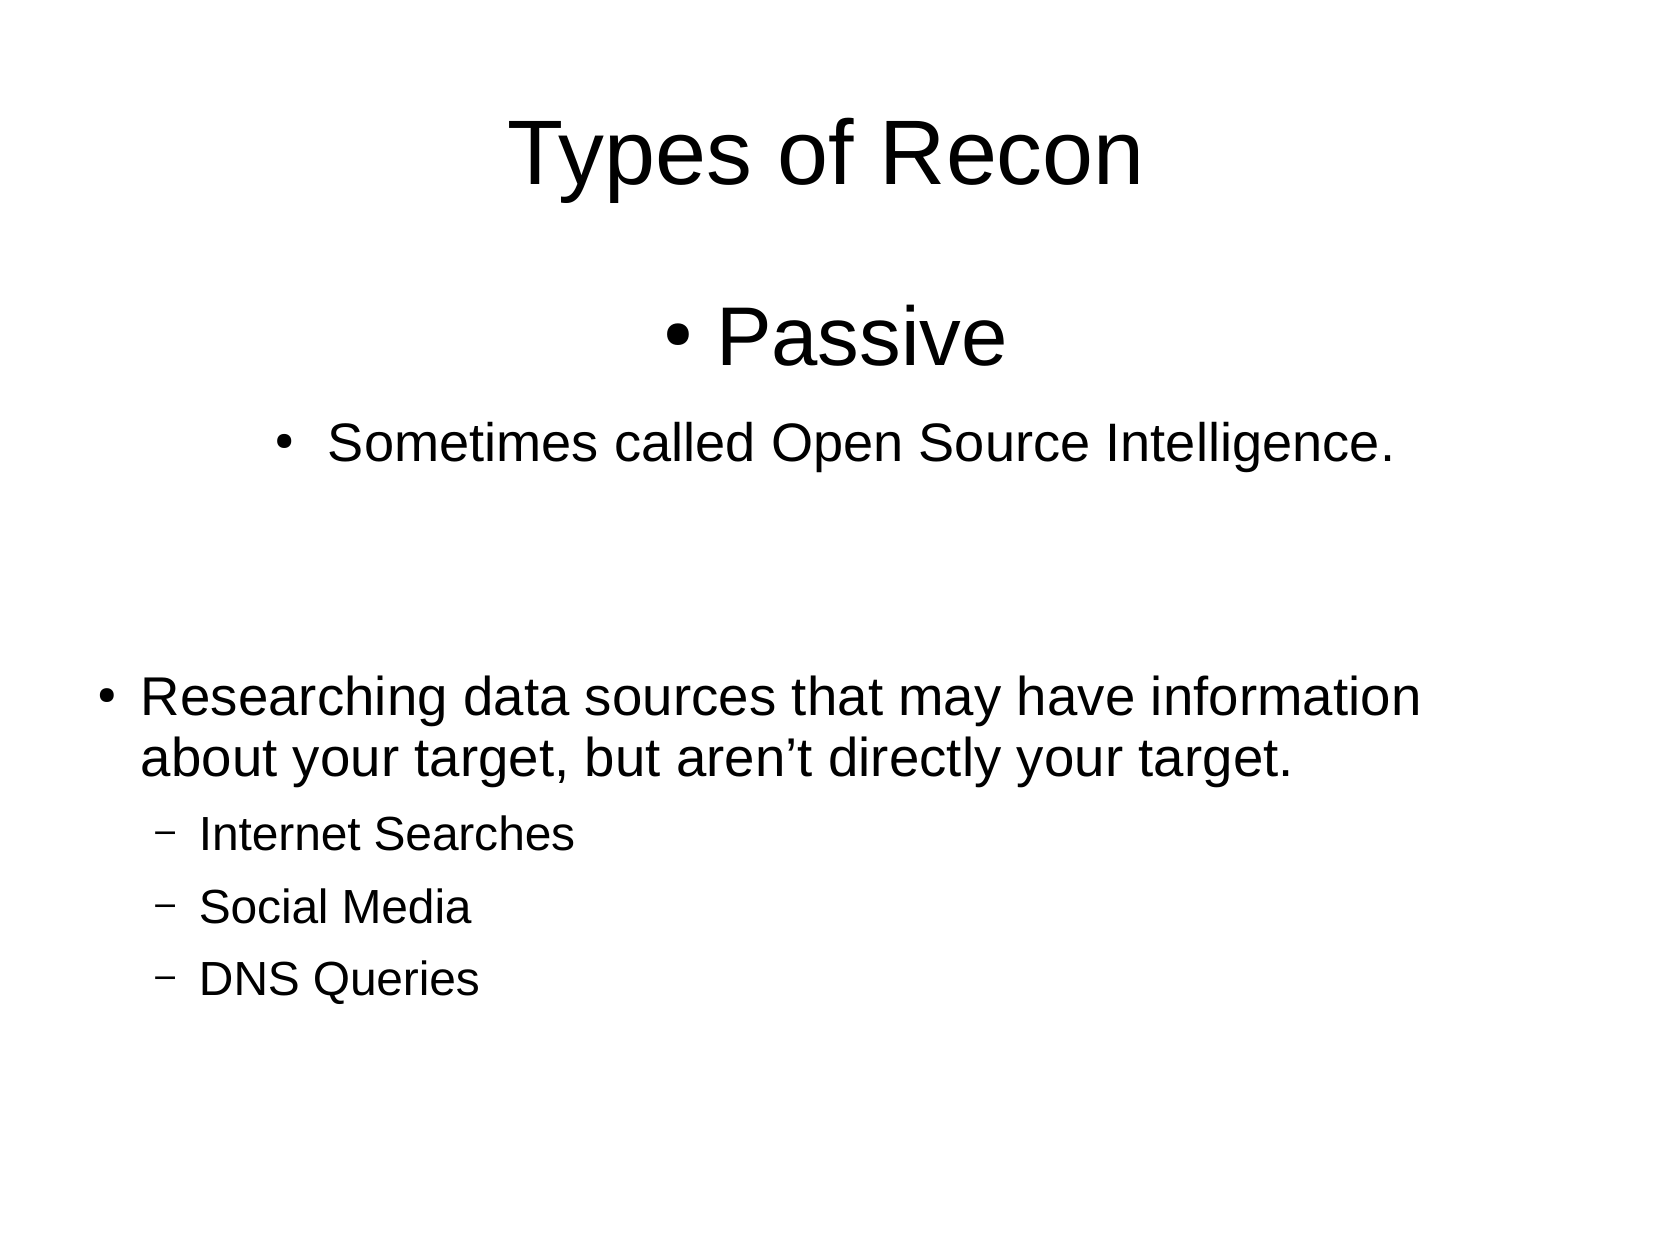

# Types of Recon
Passive
Sometimes called Open Source Intelligence.
Researching data sources that may have information about your target, but aren’t directly your target.
Internet Searches
Social Media
DNS Queries